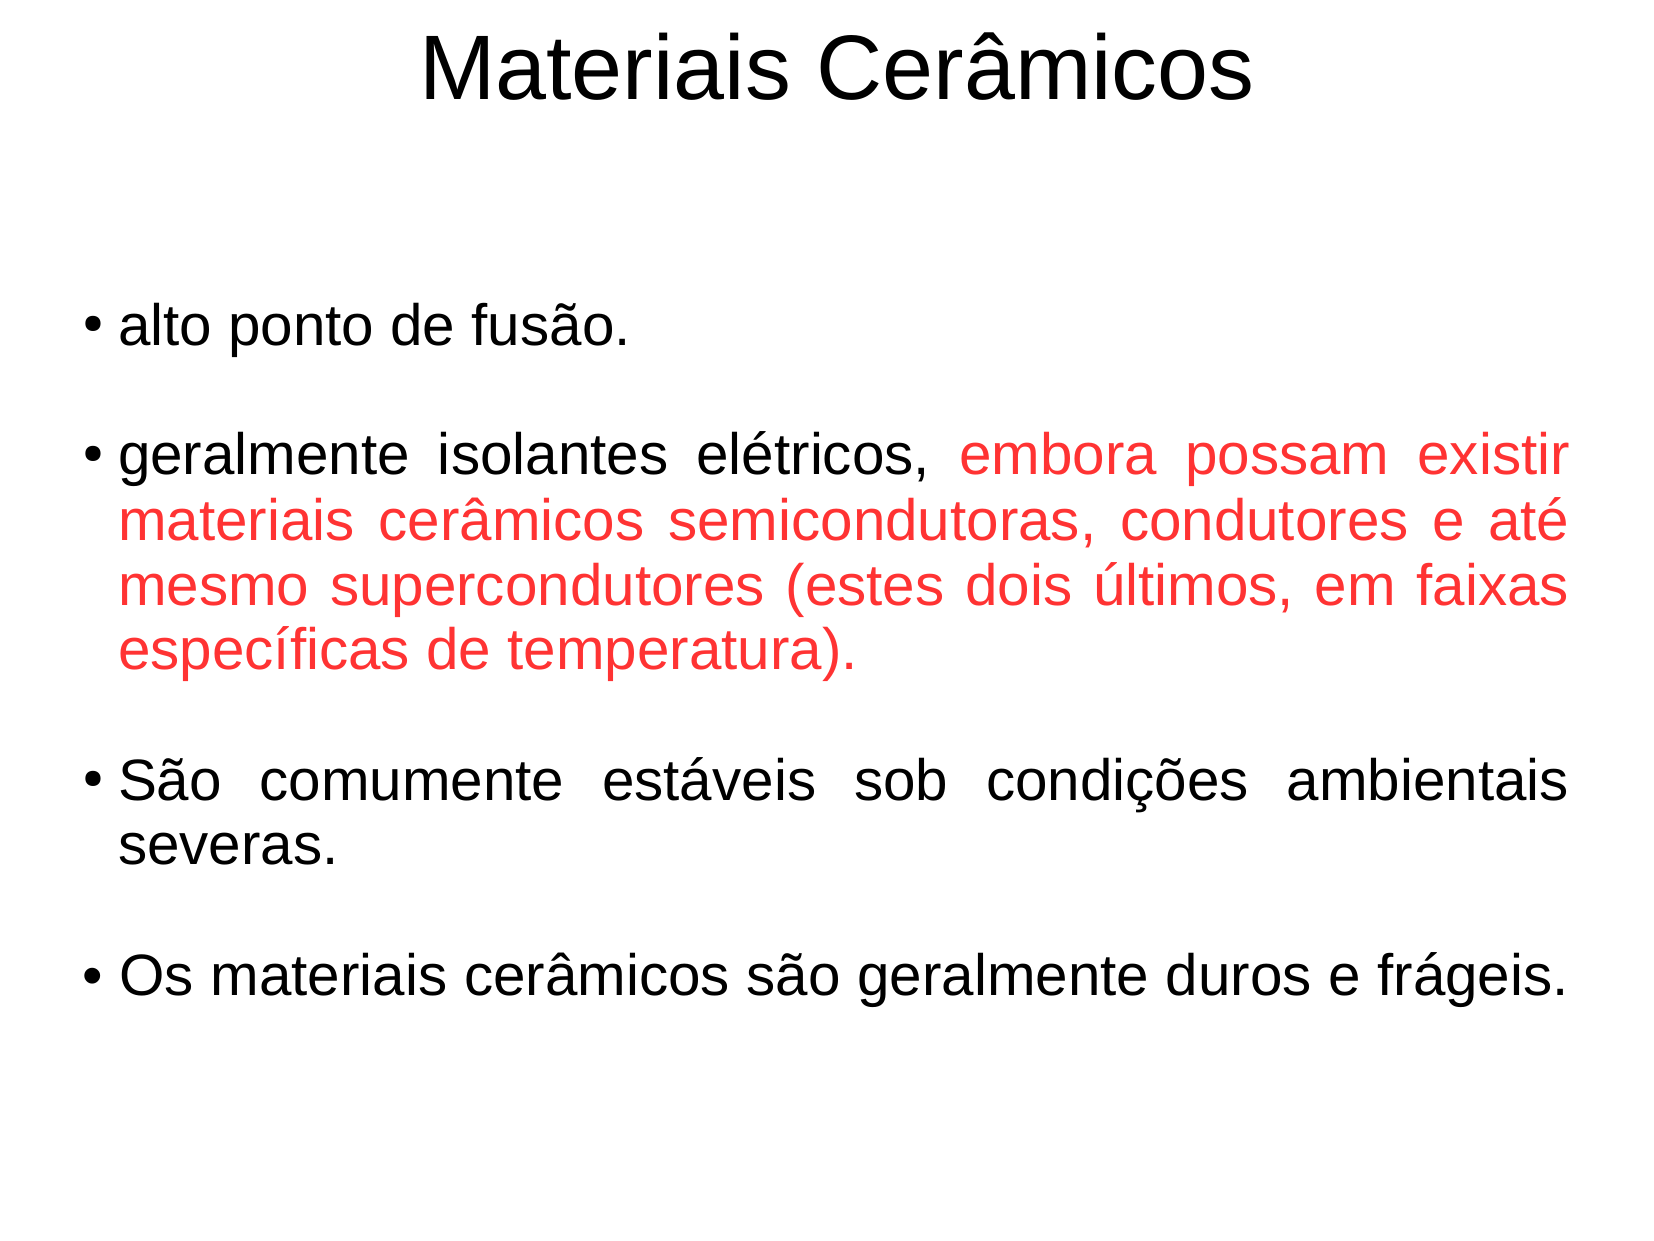

# Materiais Cerâmicos
alto ponto de fusão.
geralmente isolantes elétricos, embora possam existir materiais cerâmicos semicondutoras, condutores e até mesmo supercondutores (estes dois últimos, em faixas específicas de temperatura).
São comumente estáveis sob condições ambientais severas.
• Os materiais cerâmicos são geralmente duros e frágeis.